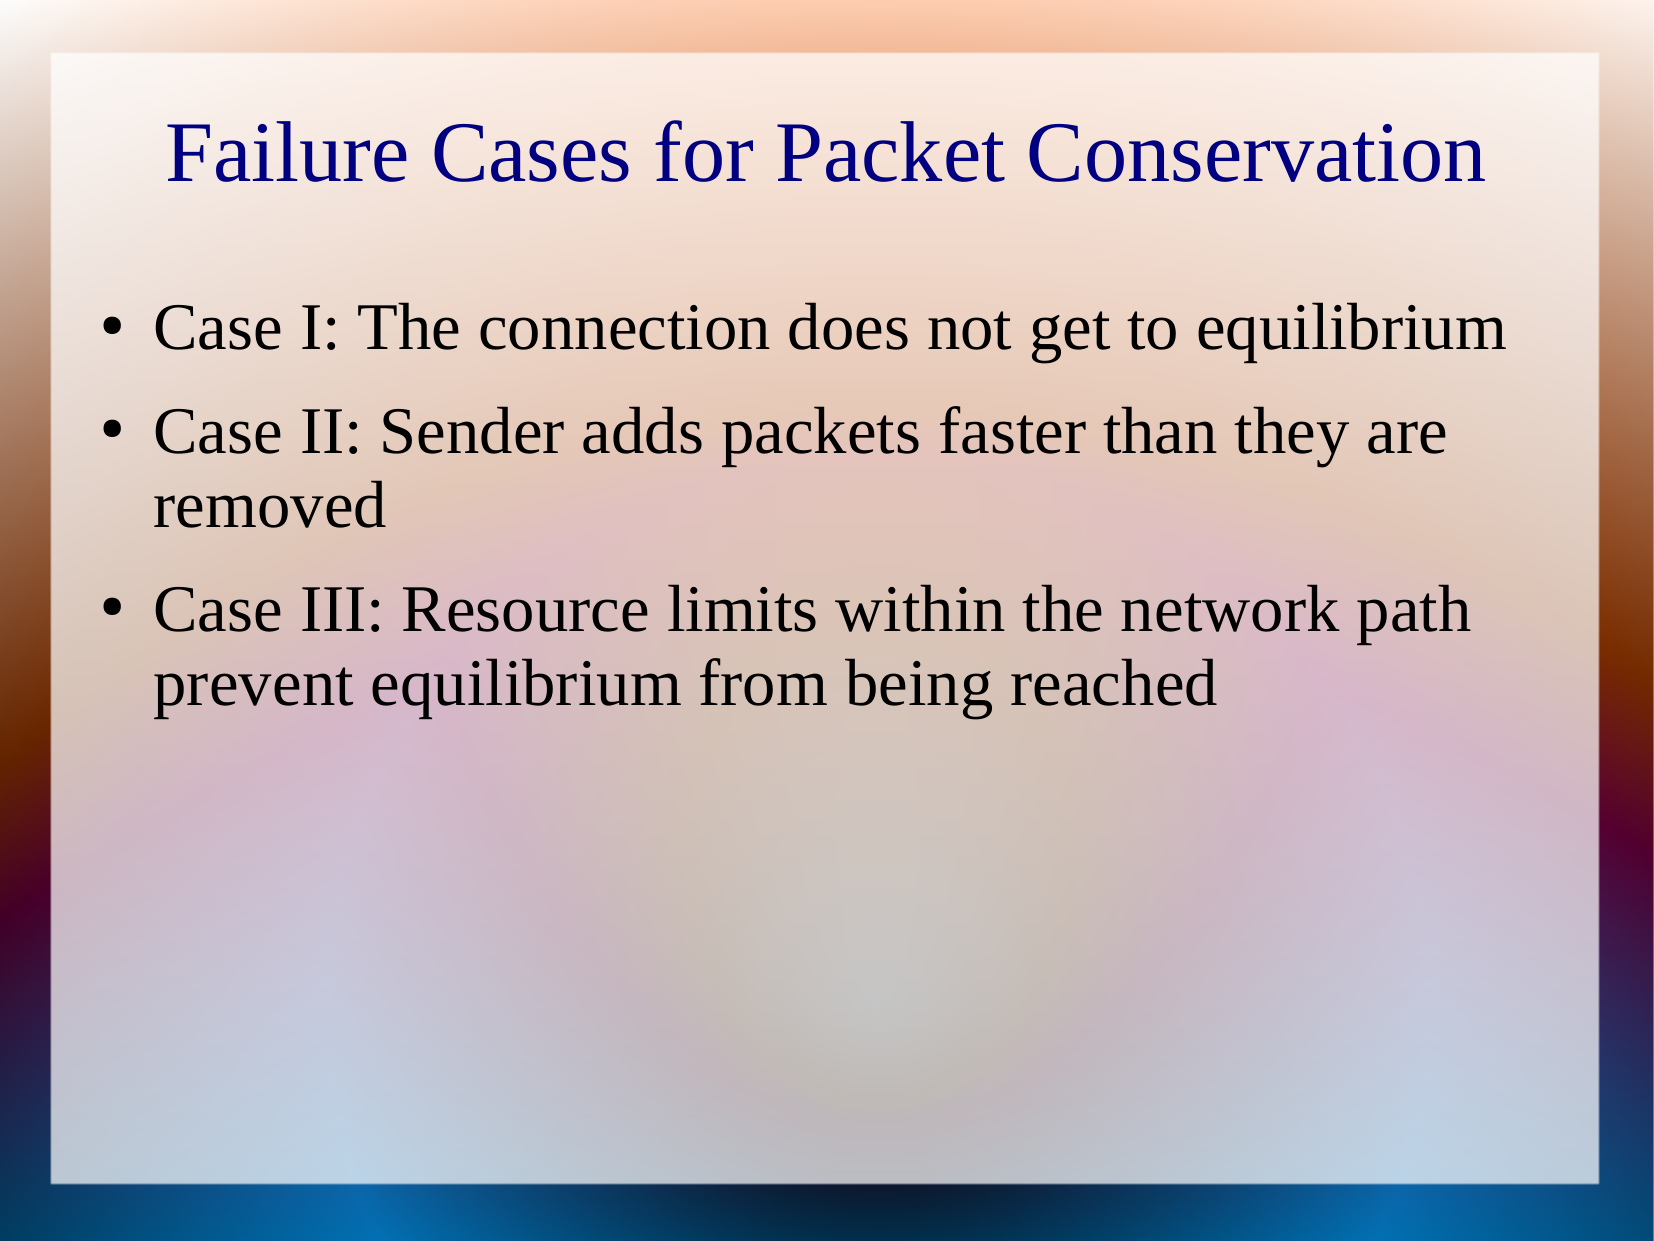

# Failure Cases for Packet Conservation
Case I: The connection does not get to equilibrium
Case II: Sender adds packets faster than they are removed
Case III: Resource limits within the network path prevent equilibrium from being reached